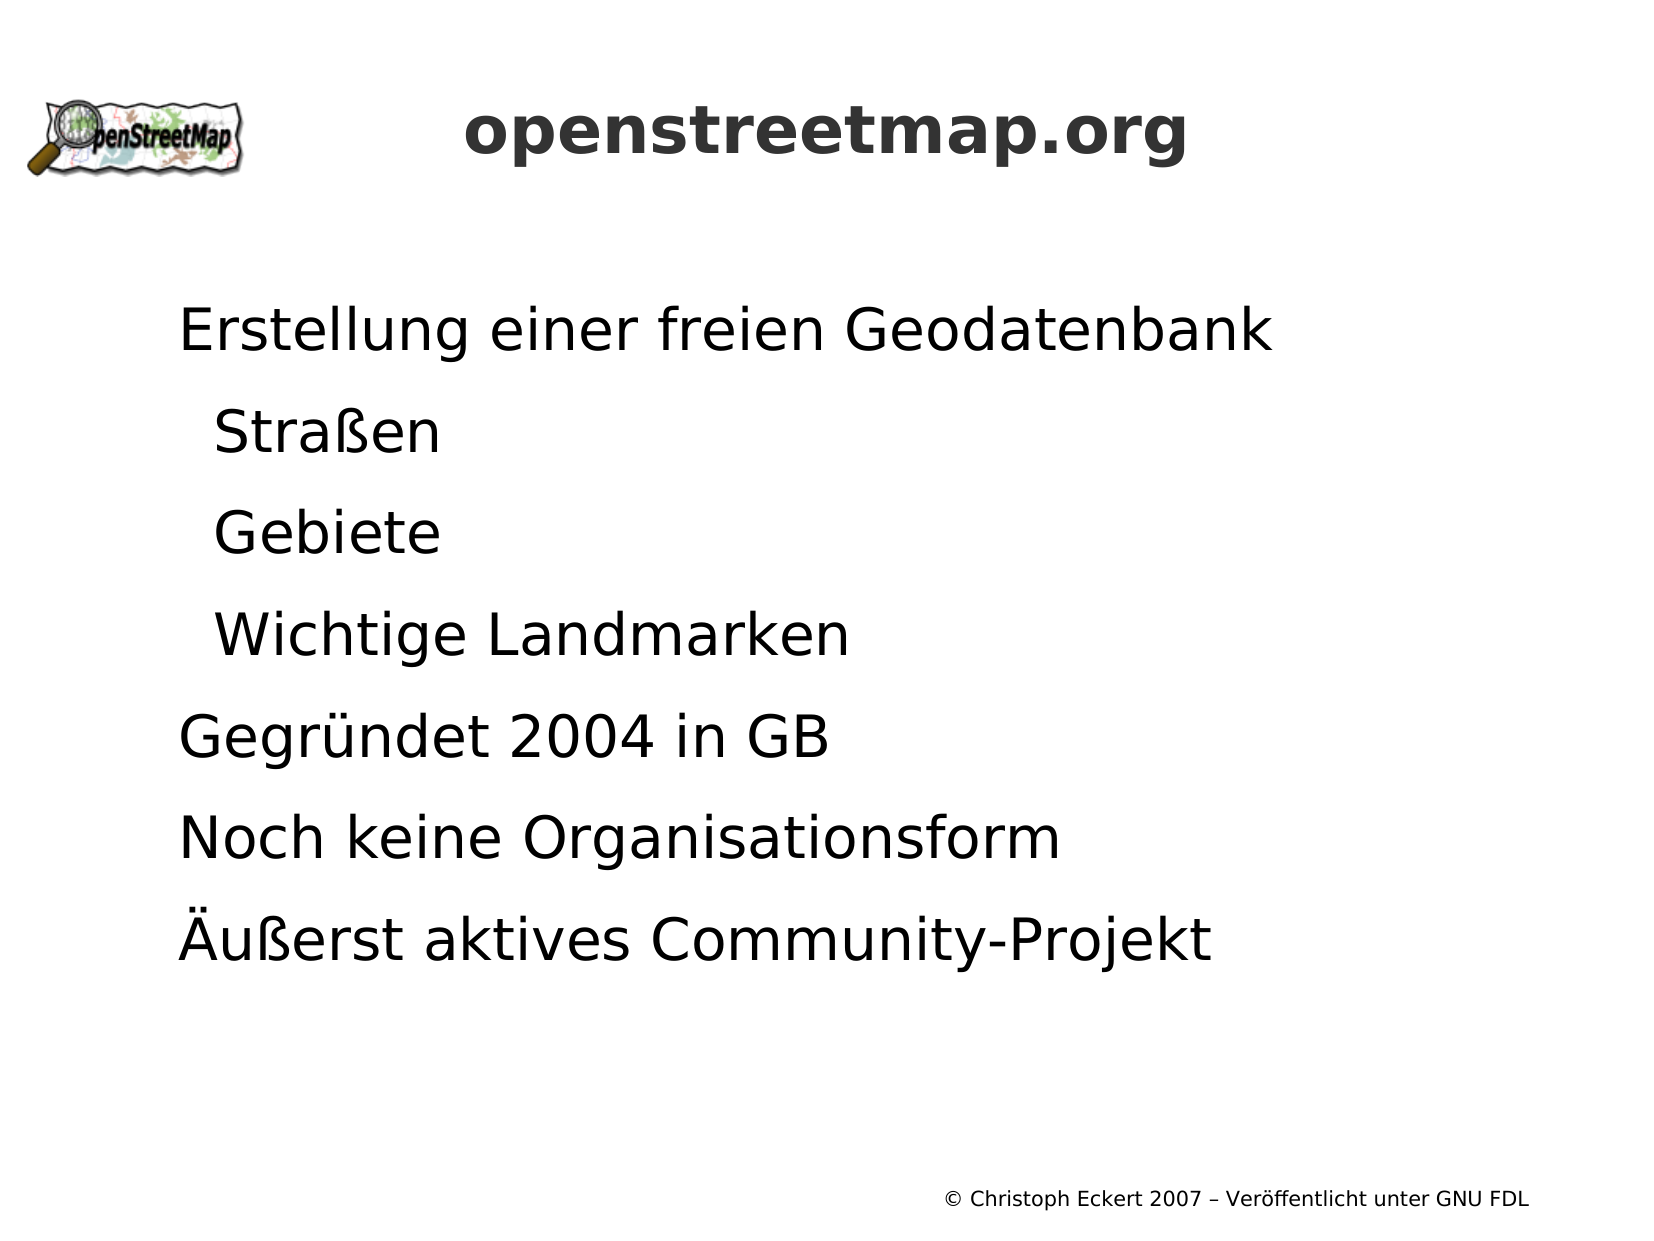

# openstreetmap.org
Erstellung einer freien Geodatenbank
Straßen
Gebiete
Wichtige Landmarken
Gegründet 2004 in GB
Noch keine Organisationsform
Äußerst aktives Community-Projekt